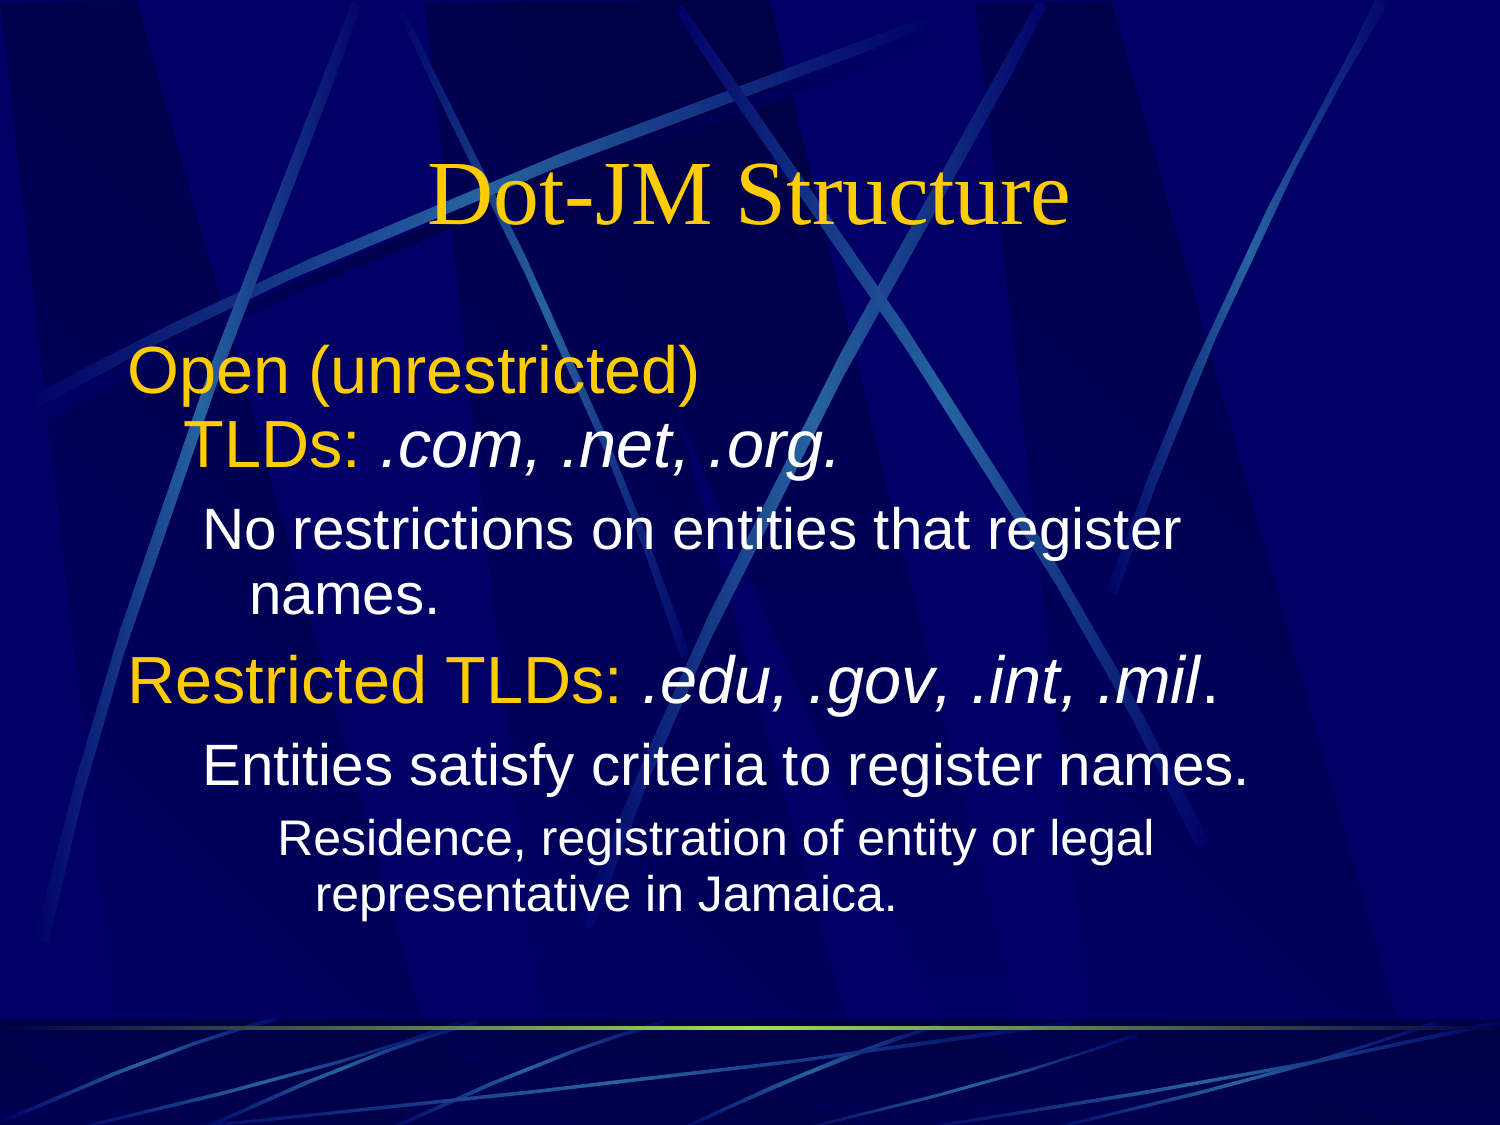

# Dot-JM Structure
Open (unrestricted) TLDs: .com, .net, .org.
No restrictions on entities that register names.
Restricted TLDs: .edu, .gov, .int, .mil.
Entities satisfy criteria to register names.
Residence, registration of entity or legal representative in Jamaica.